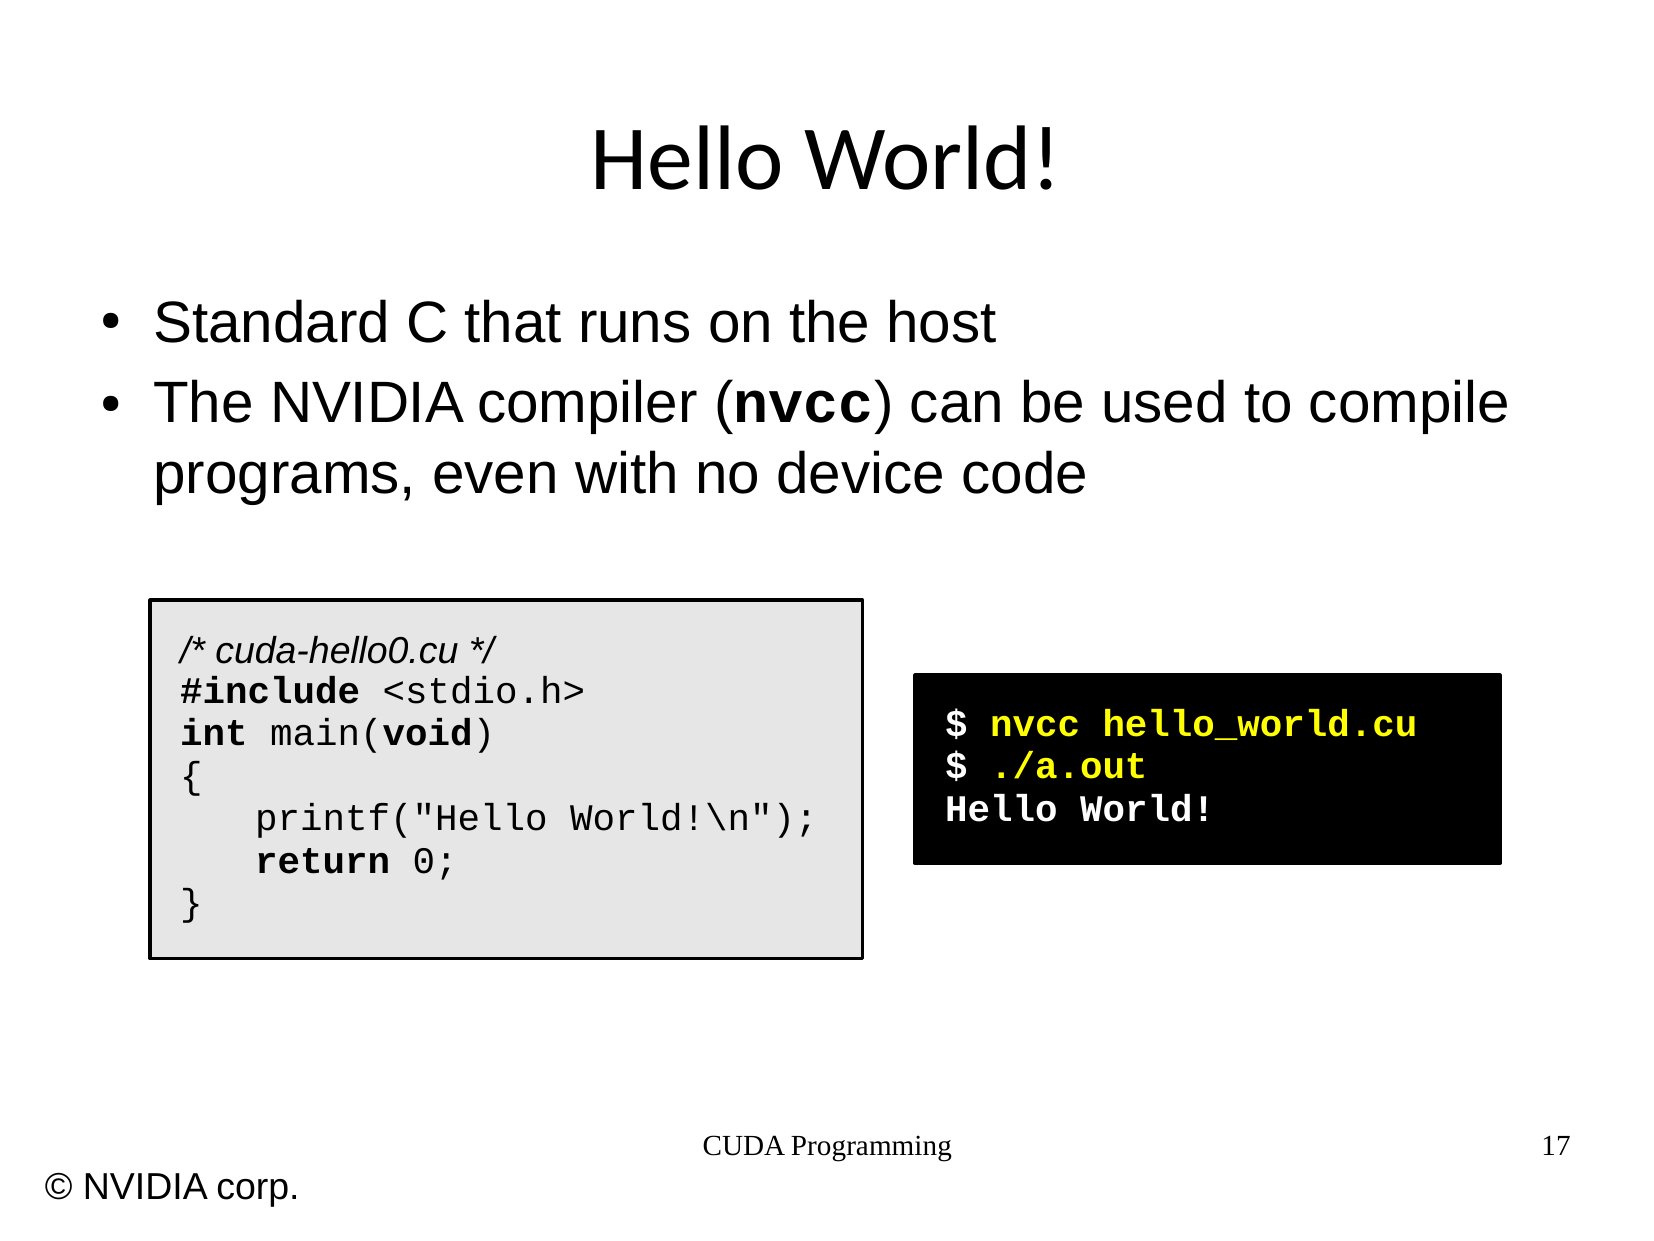

# Hello World!
Standard C that runs on the host
The NVIDIA compiler (nvcc) can be used to compile programs, even with no device code
/* cuda-hello0.cu */
#include <stdio.h>
int main(void)
{
	printf("Hello World!\n");
	return 0;
}
$ nvcc hello_world.cu
$ ./a.out
Hello World!
CUDA Programming
17
© NVIDIA corp.